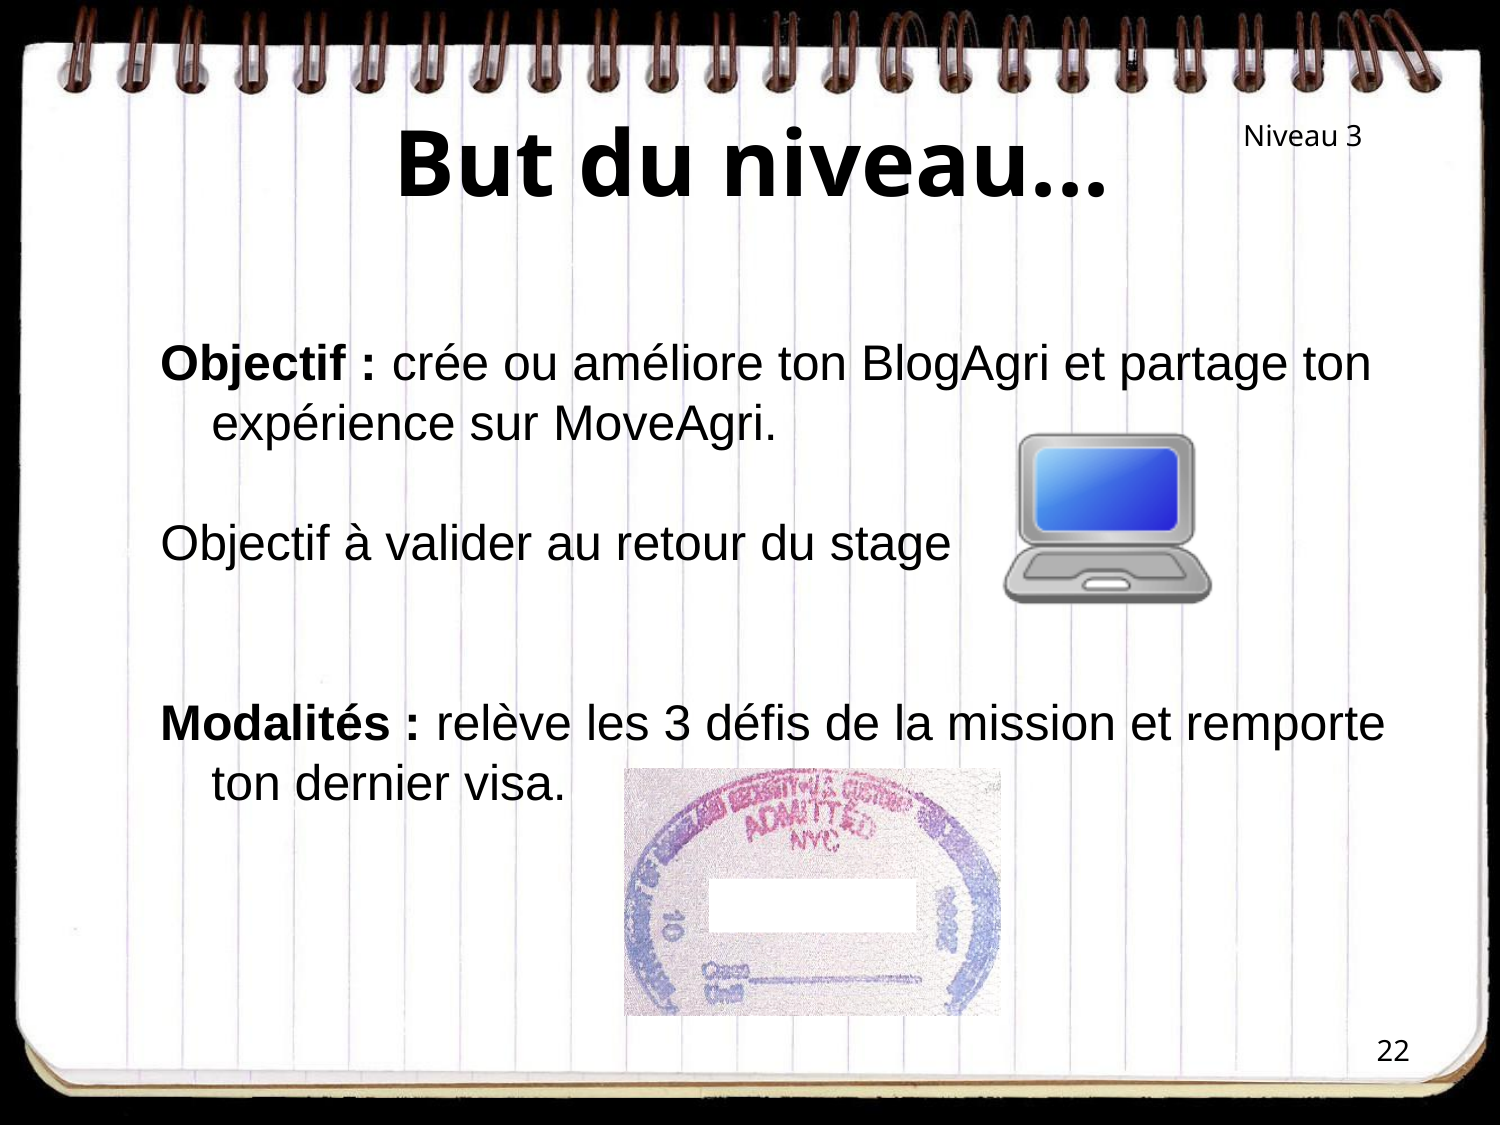

But du niveau...
Niveau 3
Objectif : crée ou améliore ton BlogAgri et partage ton expérience sur MoveAgri.
Objectif à valider au retour du stage
Modalités : relève les 3 défis de la mission et remporte ton dernier visa.